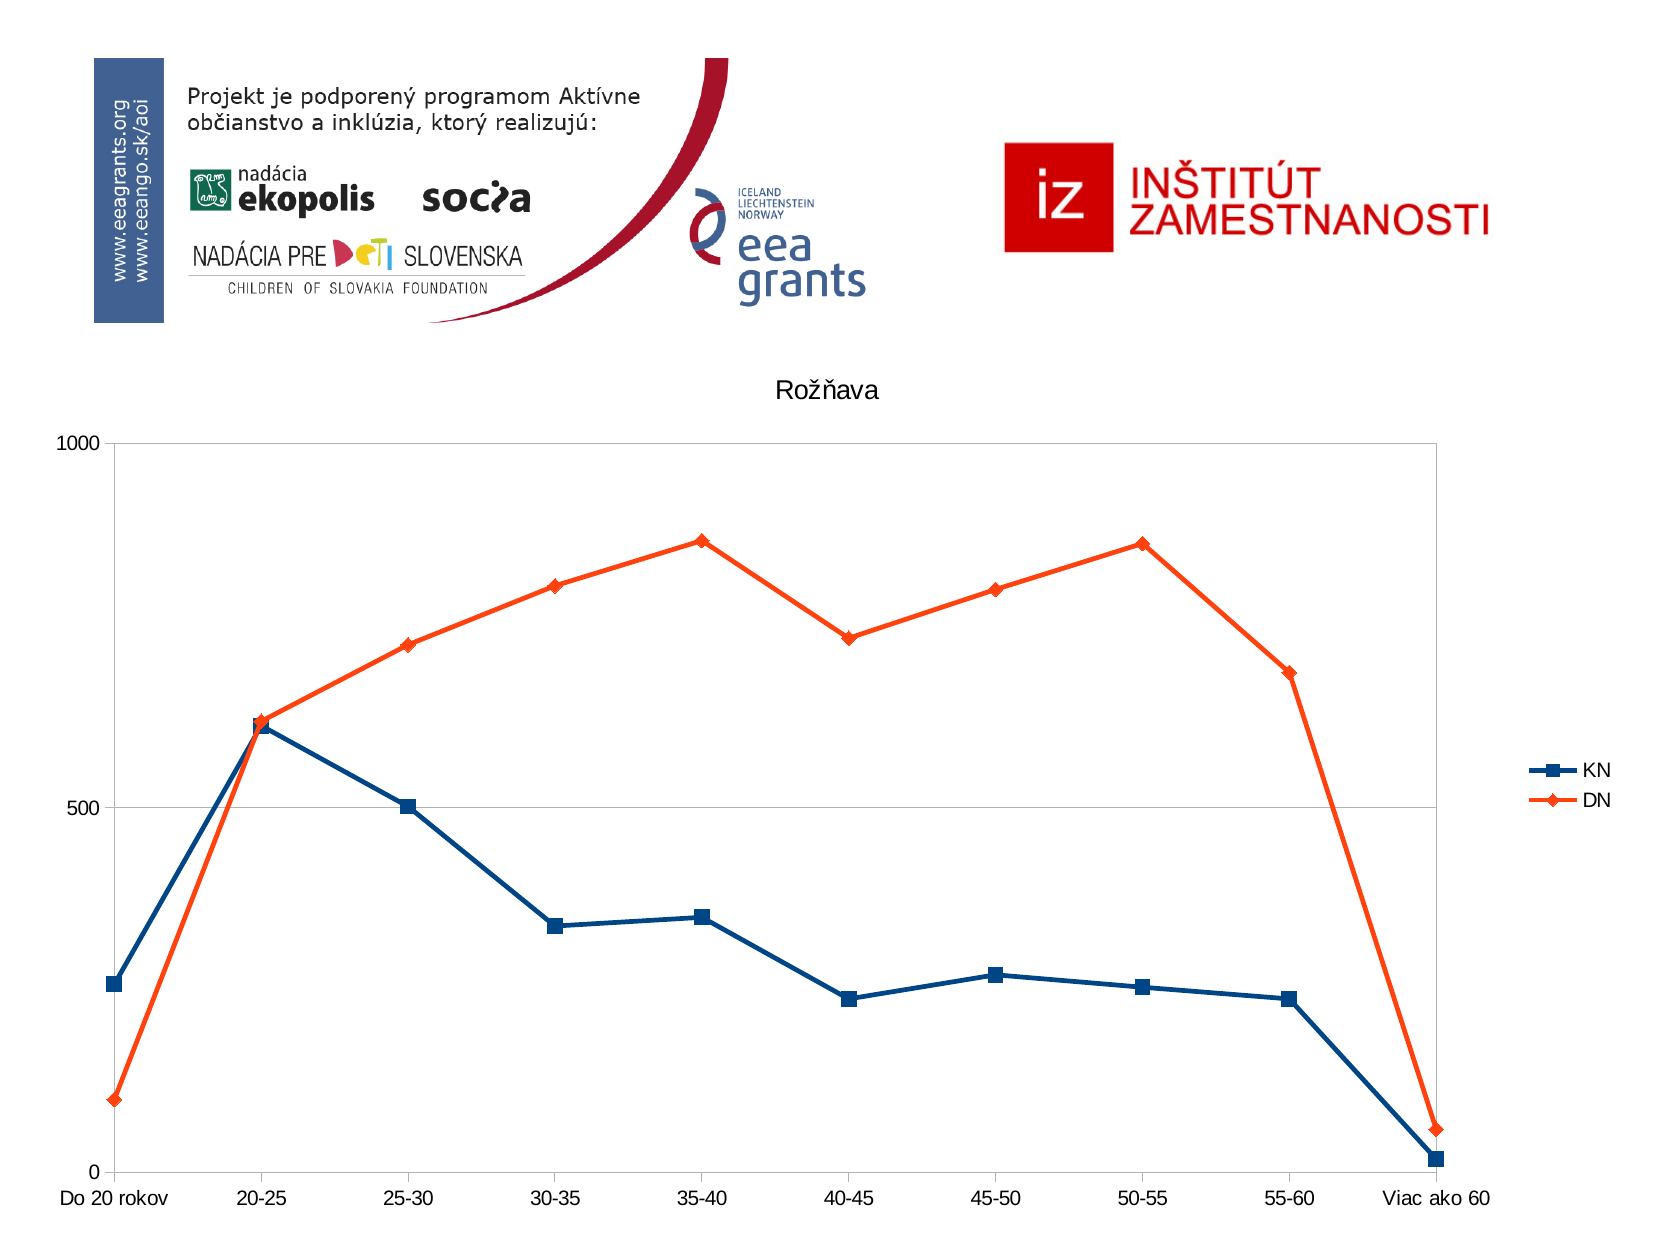

#
### Chart: Rožňava
| Category | KN | DN |
|---|---|---|
| Do 20 rokov | 258.0 | 100.0 |
| 20-25 | 613.0 | 619.0 |
| 25-30 | 502.0 | 724.0 |
| 30-35 | 338.0 | 805.0 |
| 35-40 | 350.0 | 867.0 |
| 40-45 | 238.0 | 733.0 |
| 45-50 | 271.0 | 800.0 |
| 50-55 | 254.0 | 863.0 |
| 55-60 | 238.0 | 686.0 |
| Viac ako 60 | 18.0 | 59.0 |